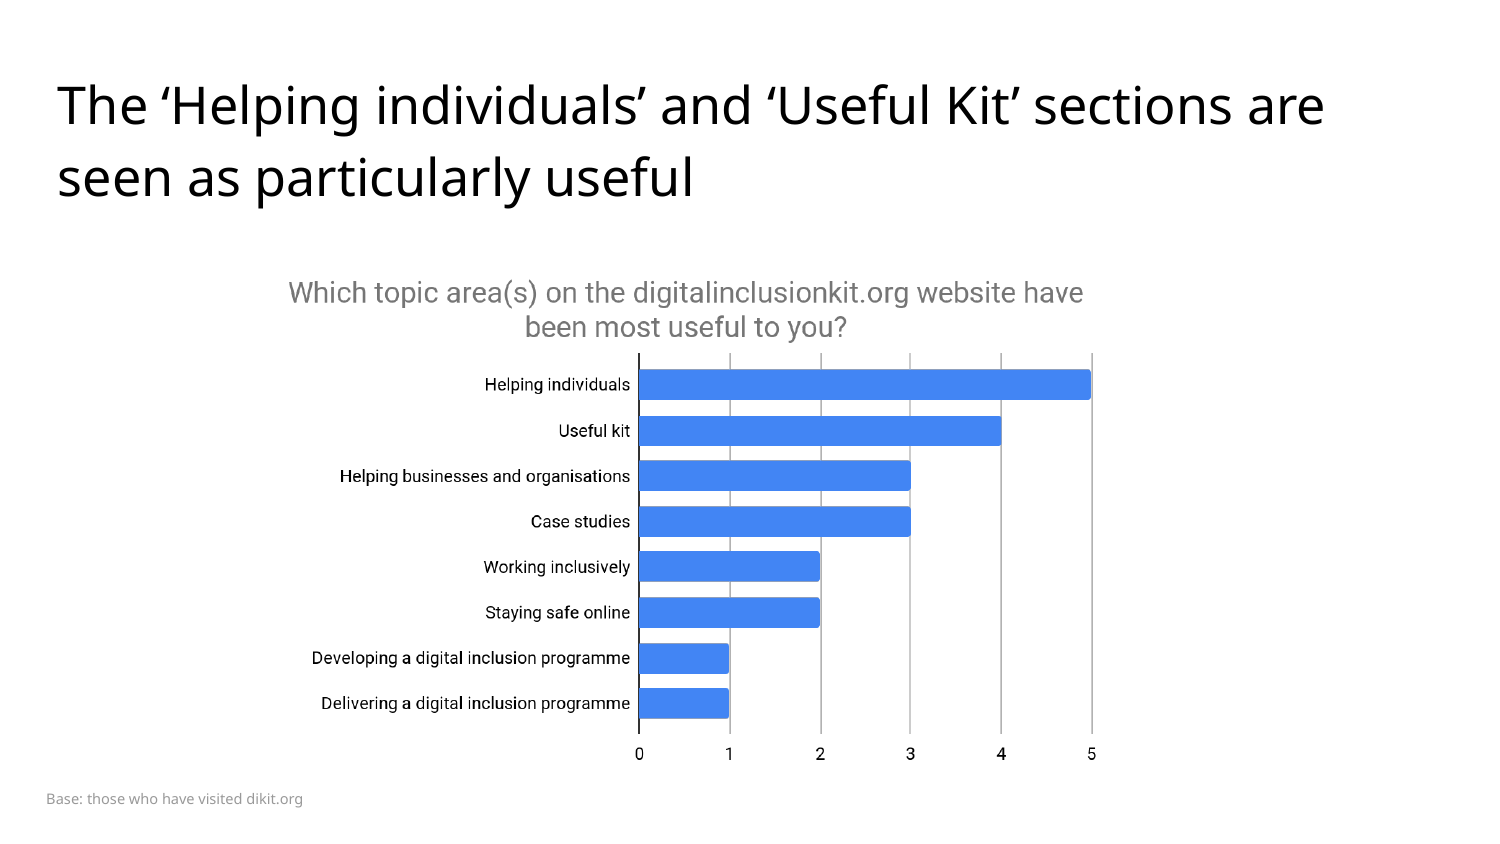

The ‘Helping individuals’ and ‘Useful Kit’ sections are seen as particularly useful
Base: those who have visited dikit.org